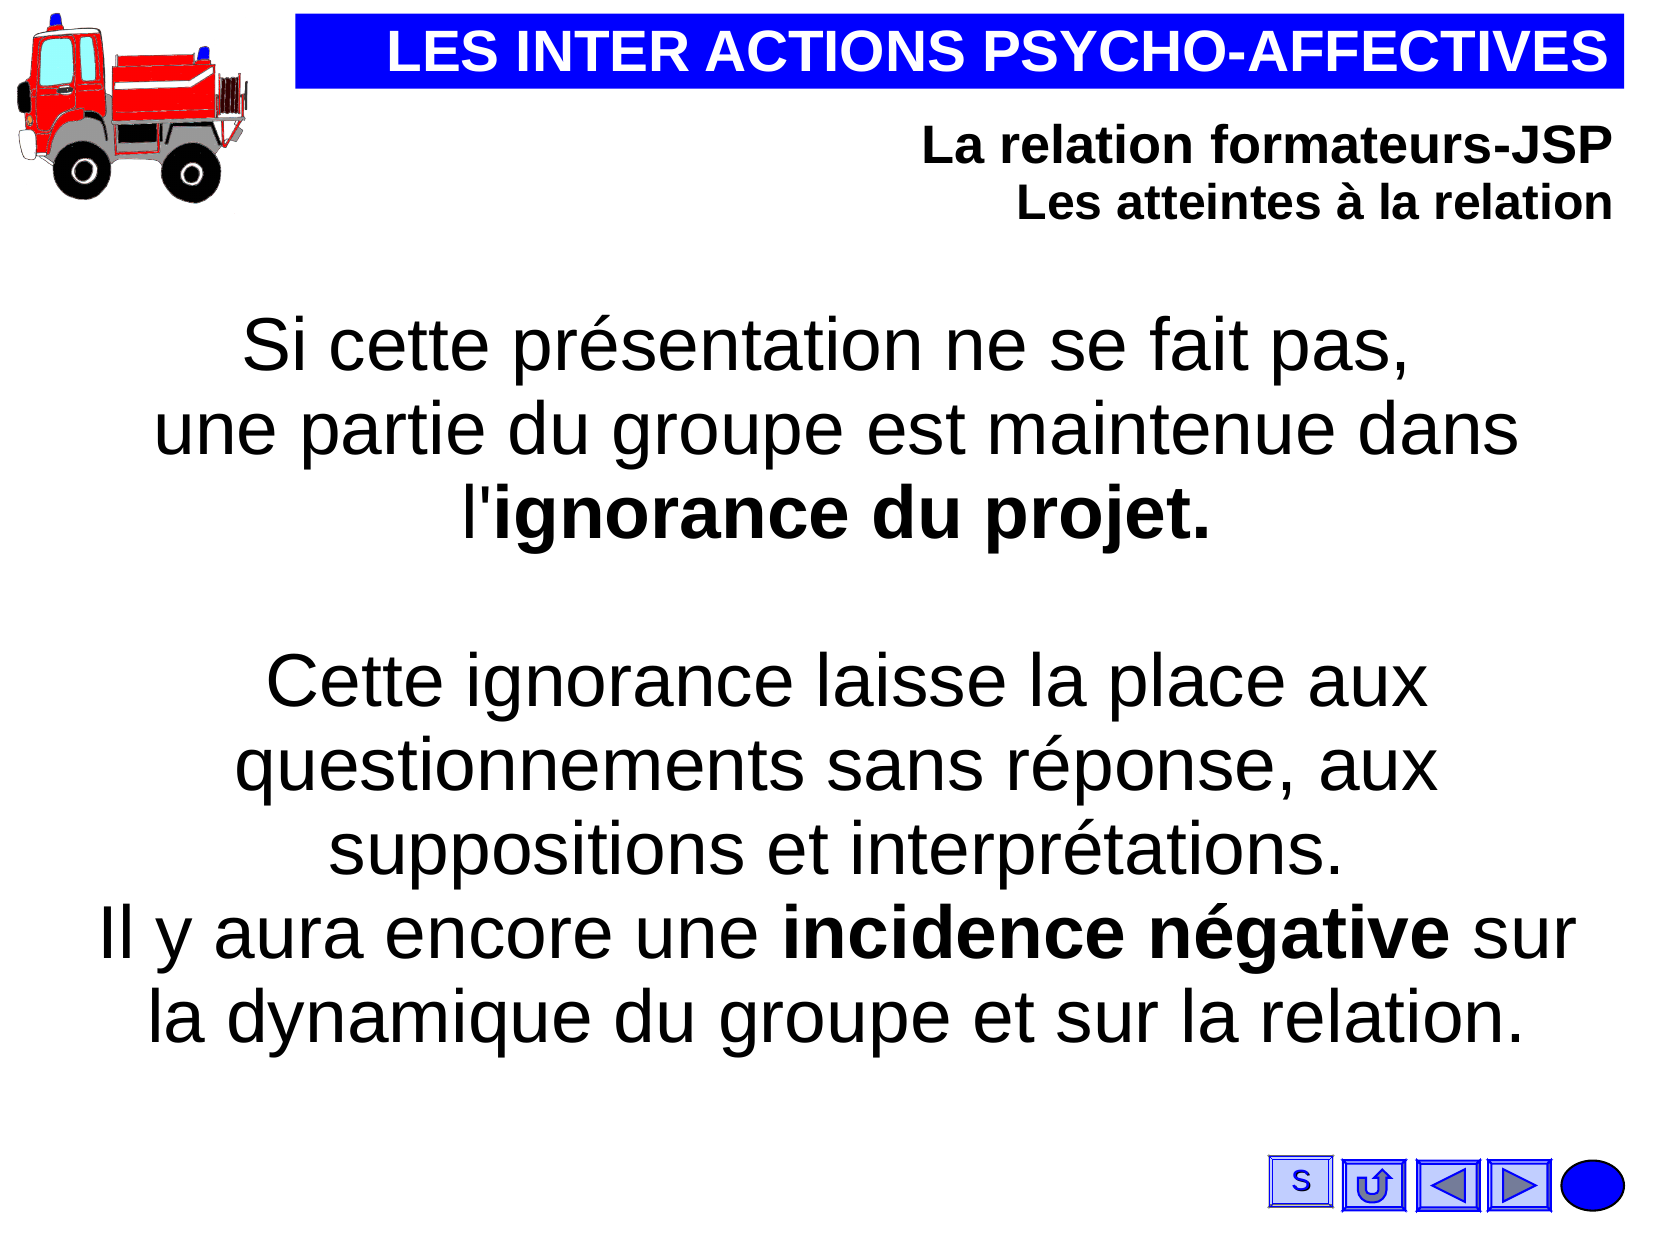

LES INTER ACTIONS PSYCHO-AFFECTIVES
La relation formateurs-JSP
Les atteintes à la relation
Si cette présentation ne se fait pas,
une partie du groupe est maintenue dans l'ignorance du projet.
 Cette ignorance laisse la place aux questionnements sans réponse, aux suppositions et interprétations.
Il y aura encore une incidence négative sur la dynamique du groupe et sur la relation.